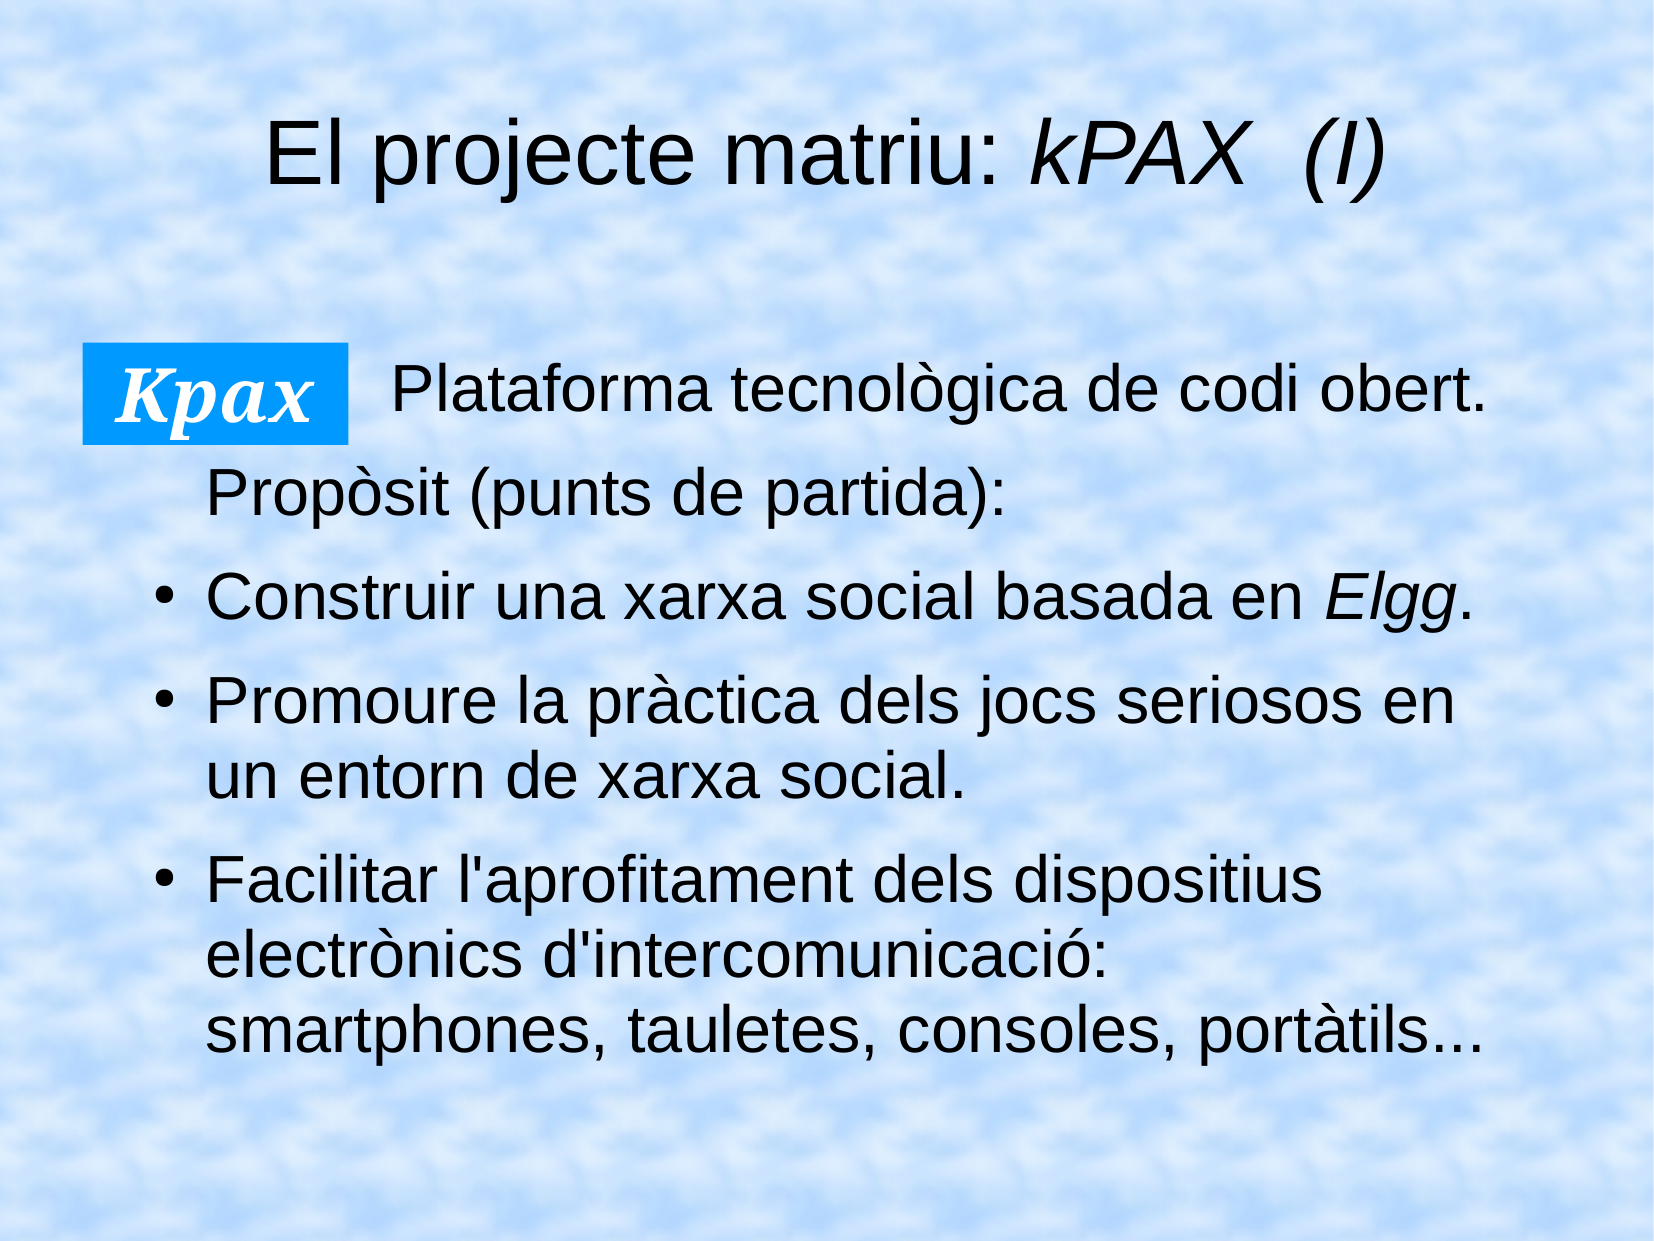

# El projecte matriu: kPAX (I)
Kpax
 Plataforma tecnològica de codi obert.
Propòsit (punts de partida):
Construir una xarxa social basada en Elgg.
Promoure la pràctica dels jocs seriosos en un entorn de xarxa social.
Facilitar l'aprofitament dels dispositius electrònics d'intercomunicació: smartphones, tauletes, consoles, portàtils...